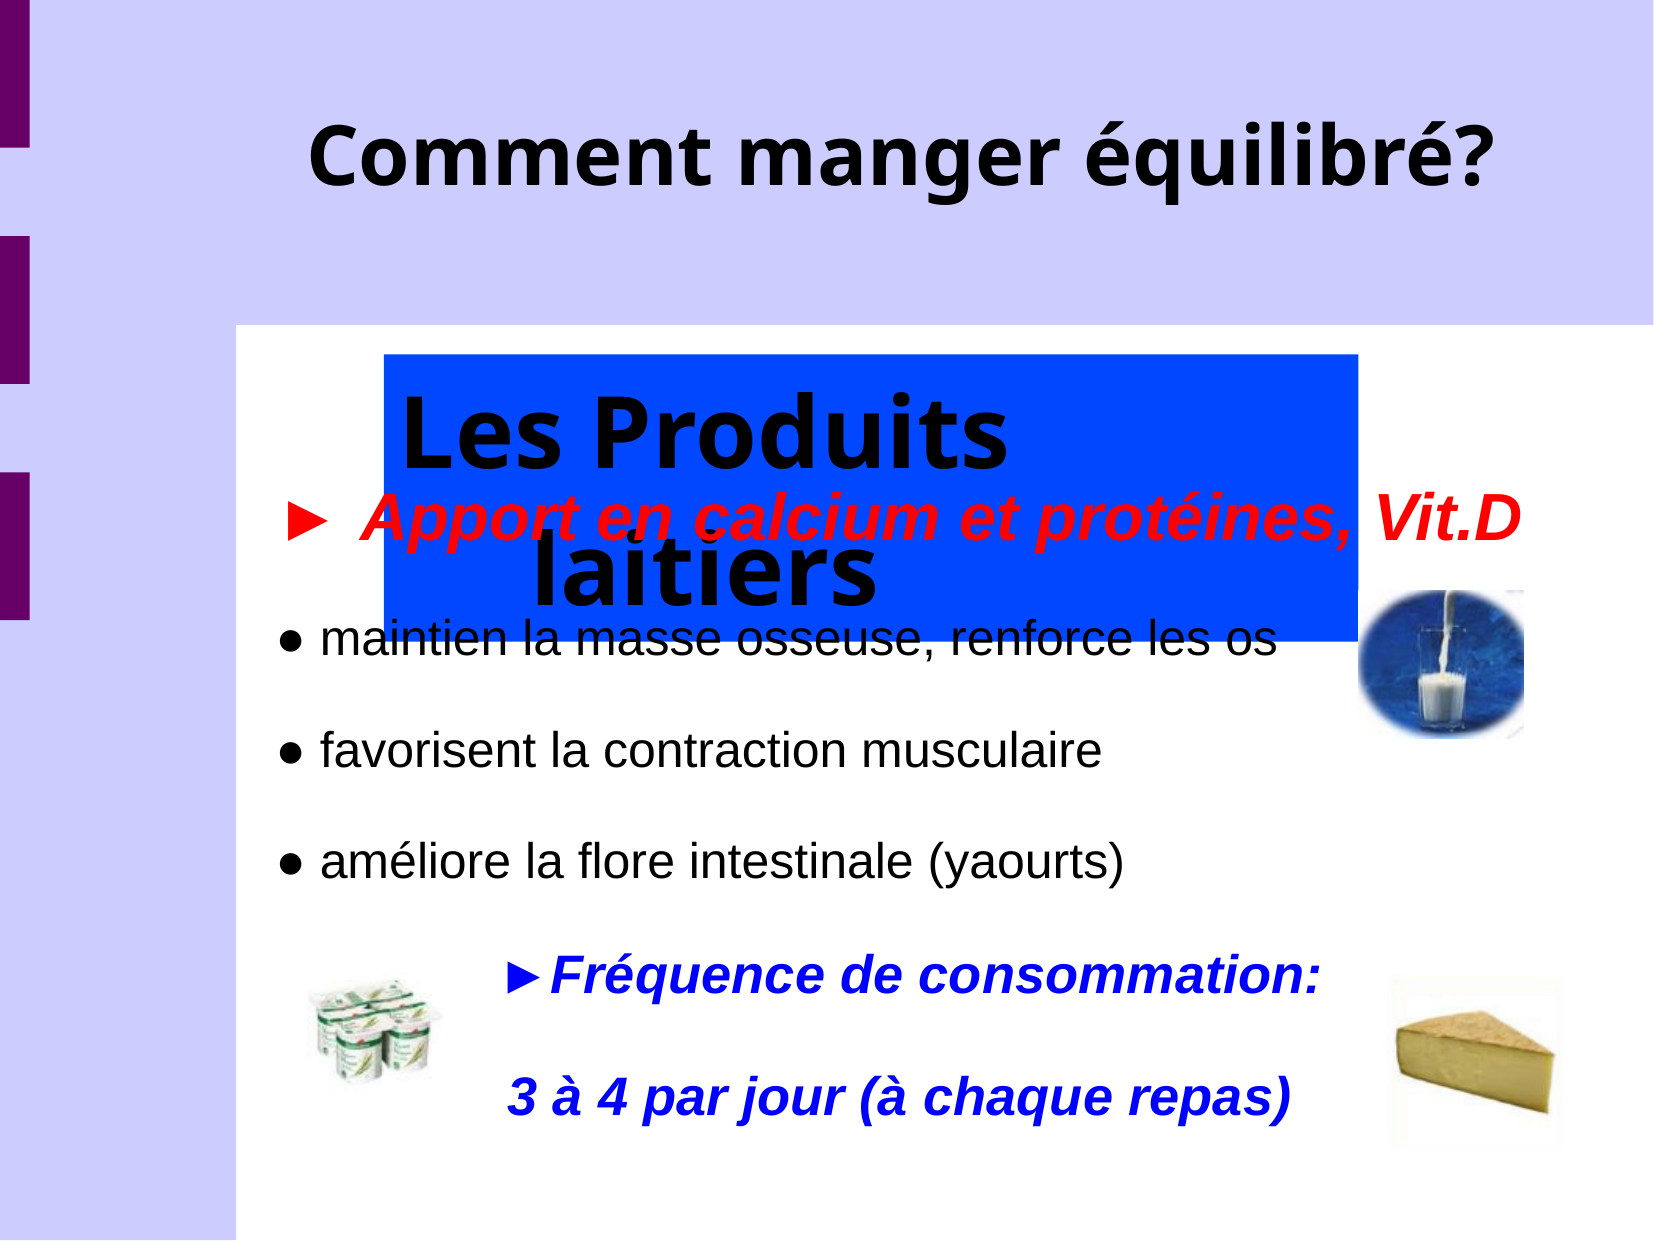

Comment manger équilibré?
Les Produits laitiers
► Apport en calcium et protéines, Vit.D
● maintien la masse osseuse, renforce les os
● favorisent la contraction musculaire
● améliore la flore intestinale (yaourts)
			►Fréquence de consommation:
3 à 4 par jour (à chaque repas)